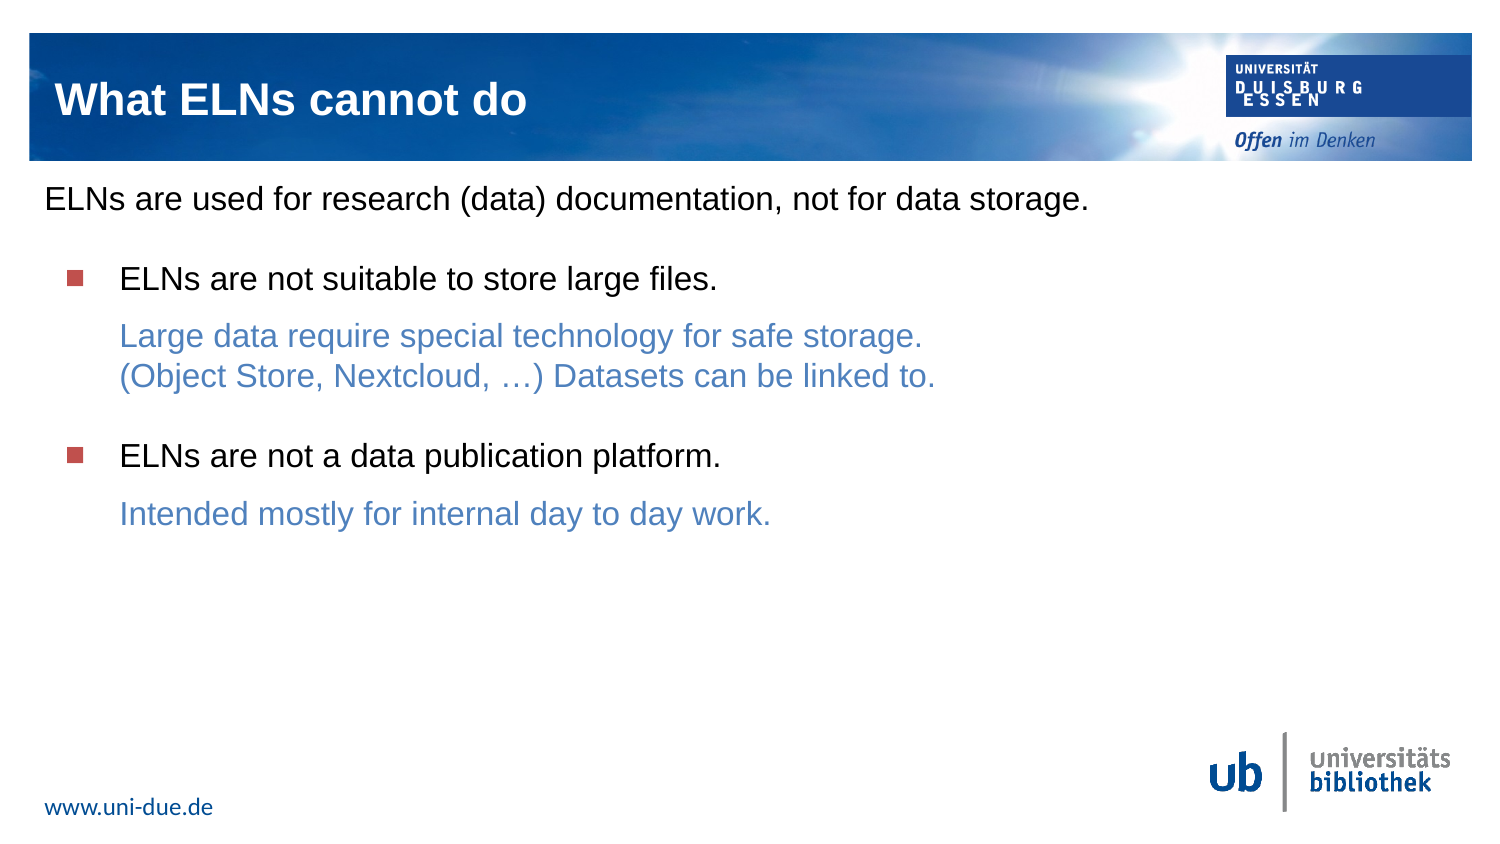

What ELNs cannot do
ELNs are used for research (data) documentation, not for data storage.
ELNs are not suitable to store large files.
Large data require special technology for safe storage.
(Object Store, Nextcloud, …) Datasets can be linked to.
ELNs are not a data publication platform.
Intended mostly for internal day to day work.
www.uni-due.de